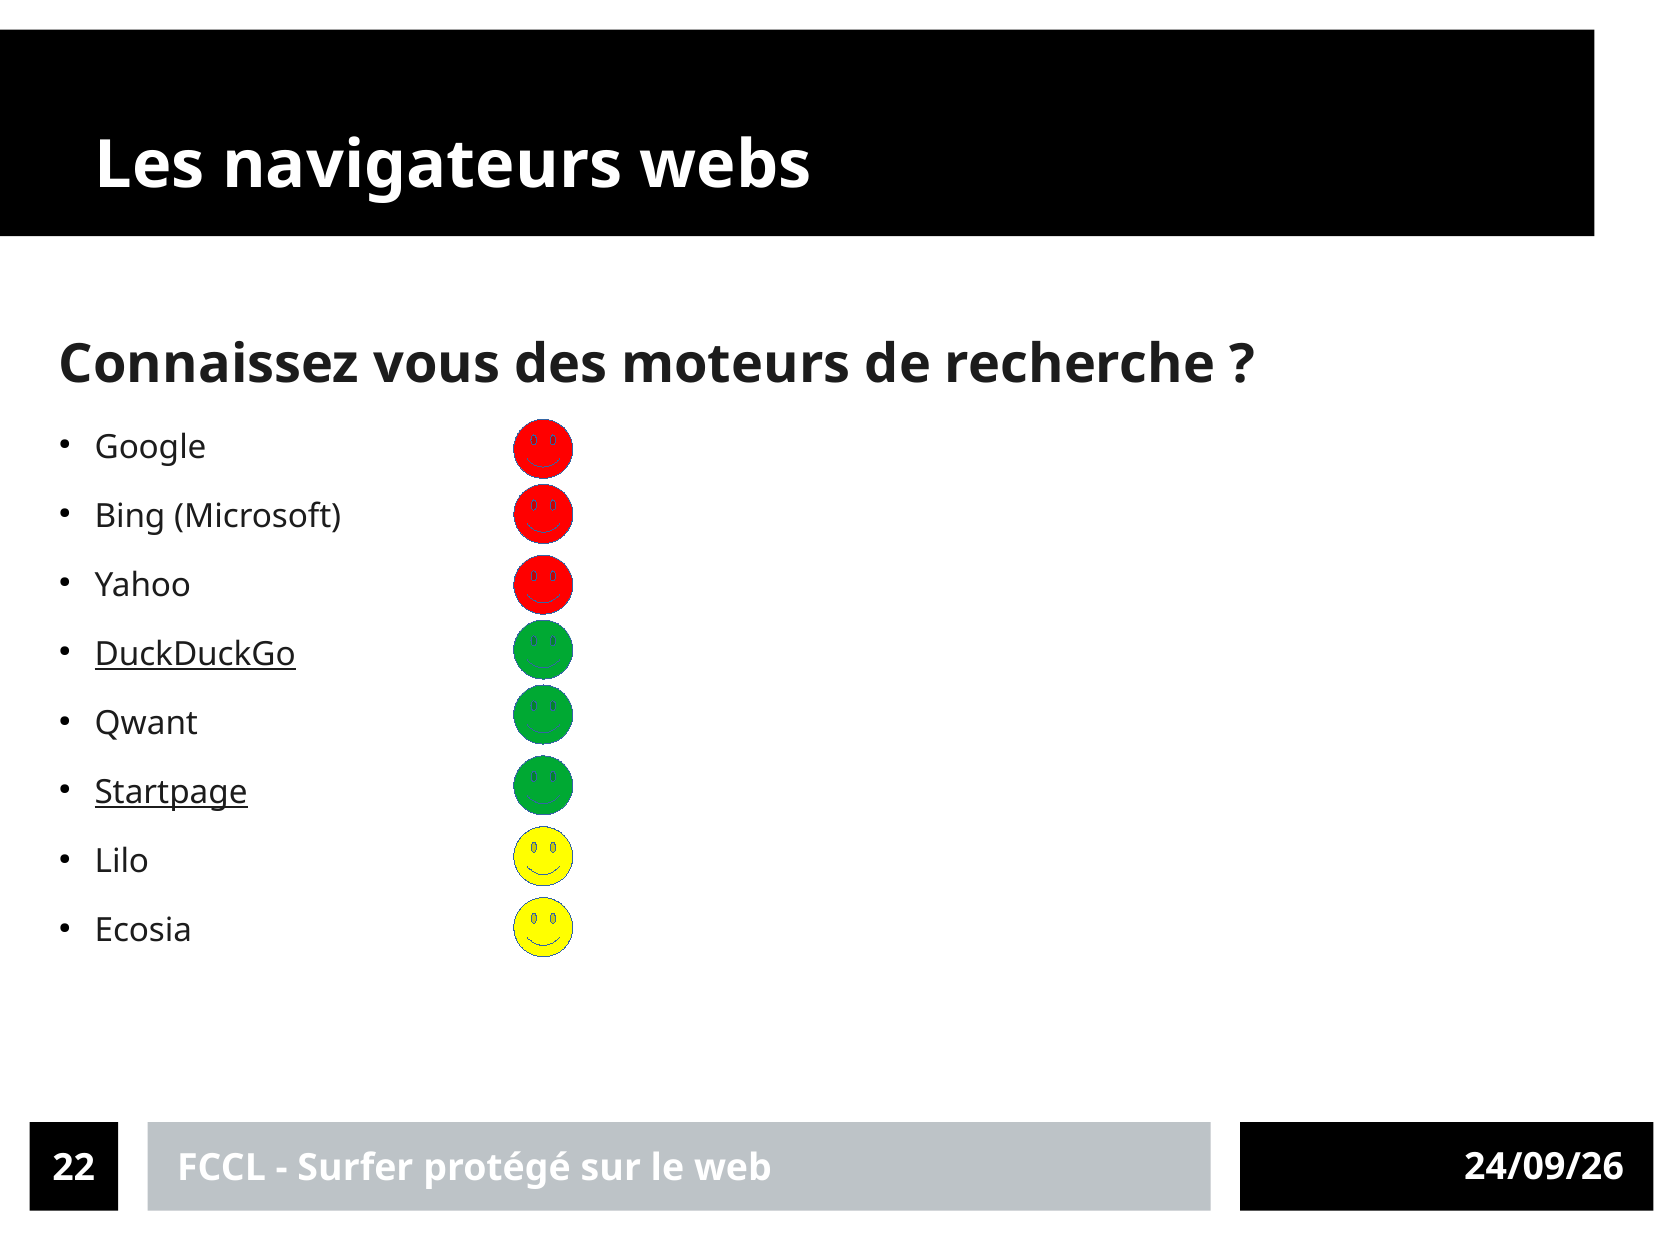

# Les navigateurs webs
Connaissez vous des moteurs de recherche ?
Google
Bing (Microsoft)
Yahoo
DuckDuckGo
Qwant
Startpage
Lilo
Ecosia
22
FCCL - Surfer protégé sur le web